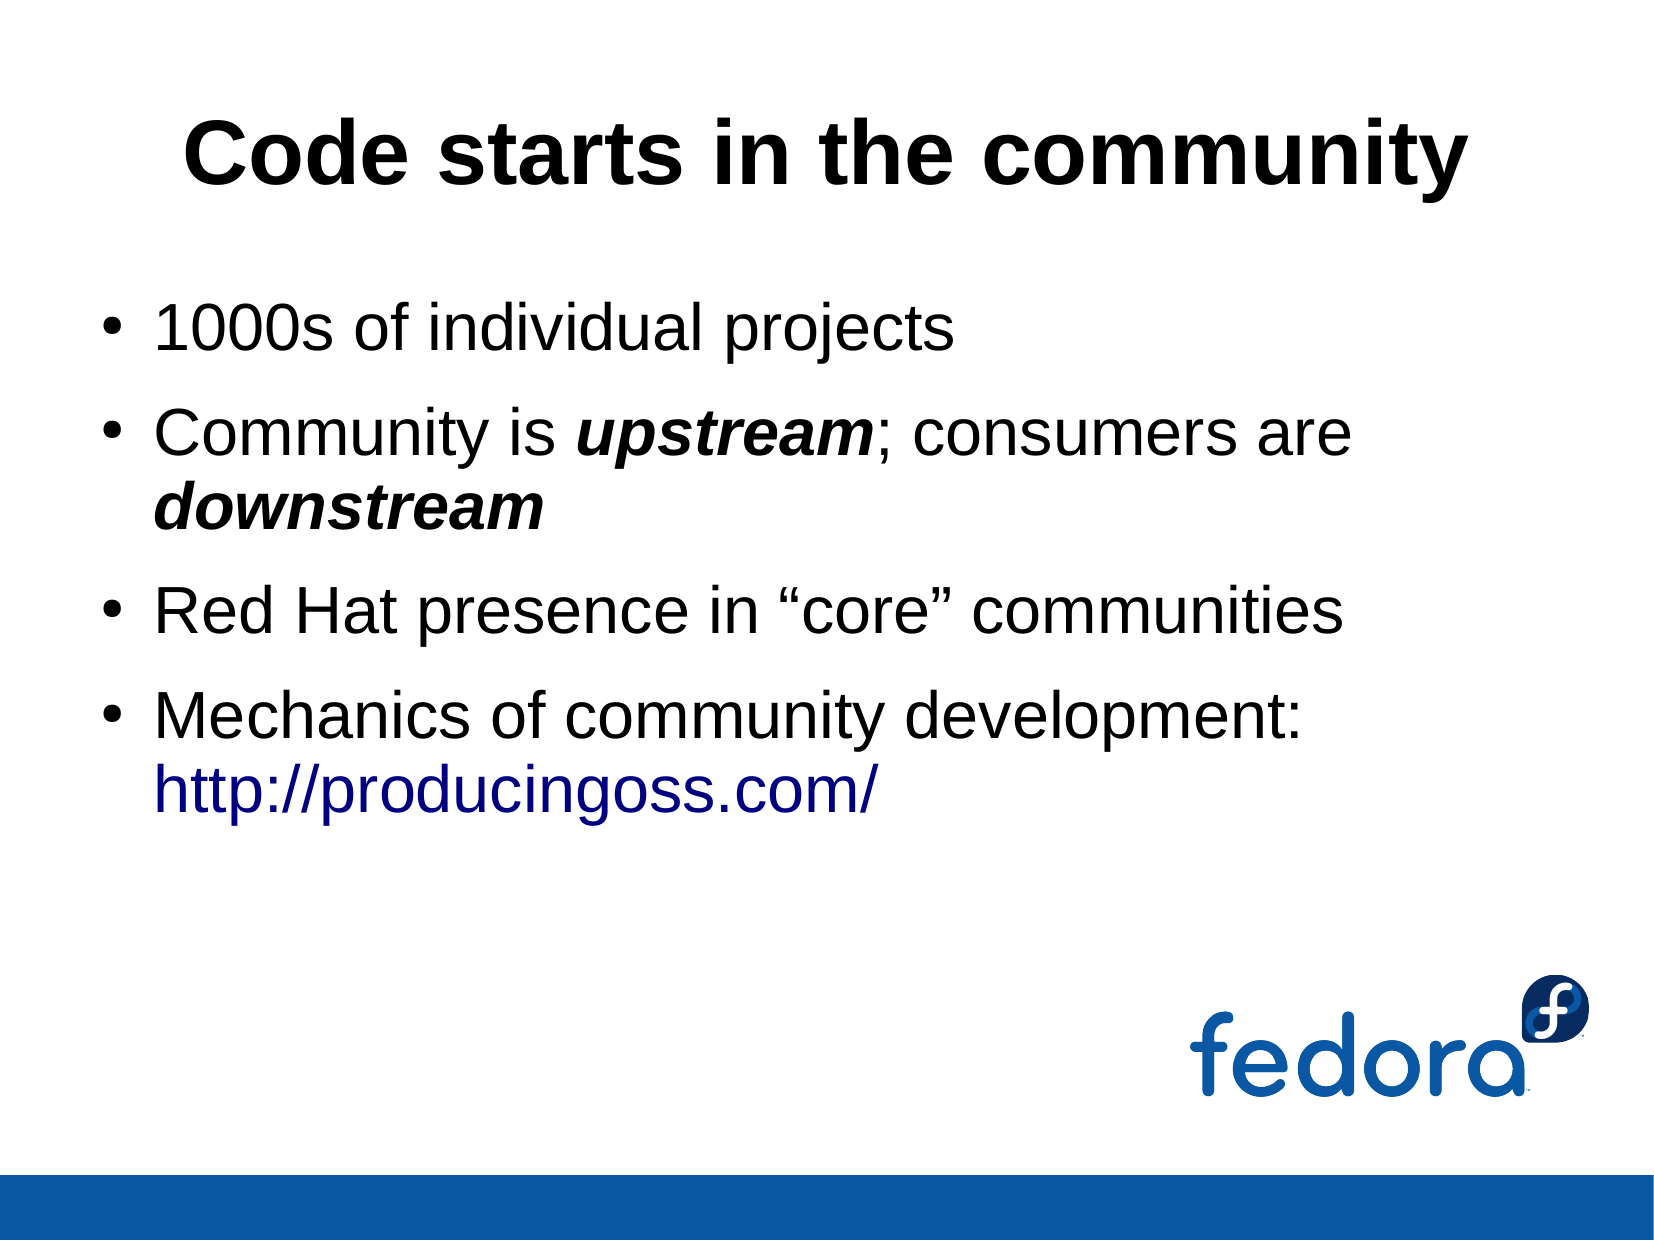

# Code starts in the community
1000s of individual projects
Community is upstream; consumers are downstream
Red Hat presence in “core” communities
Mechanics of community development:
http://producingoss.com/